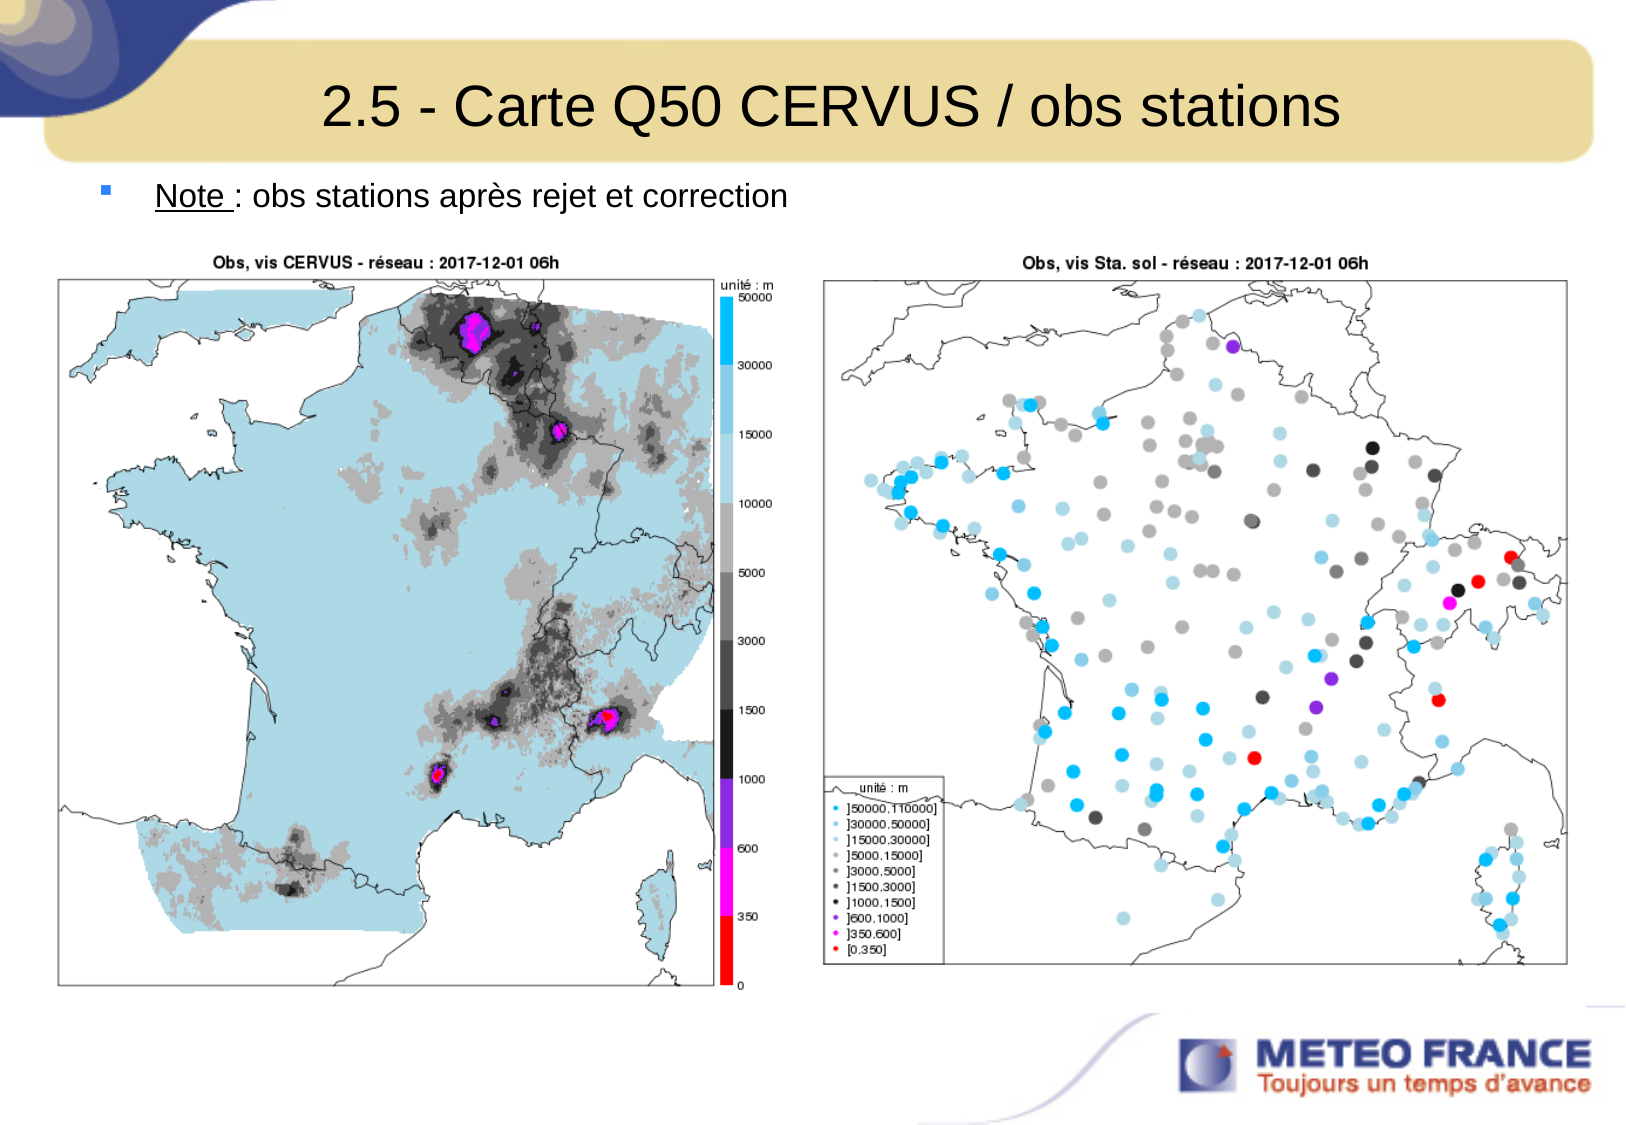

# 2.5 - Carte Q50 CERVUS / obs stations
Note : obs stations après rejet et correction
Techniques et Organisation de la prévision - septembre 2011